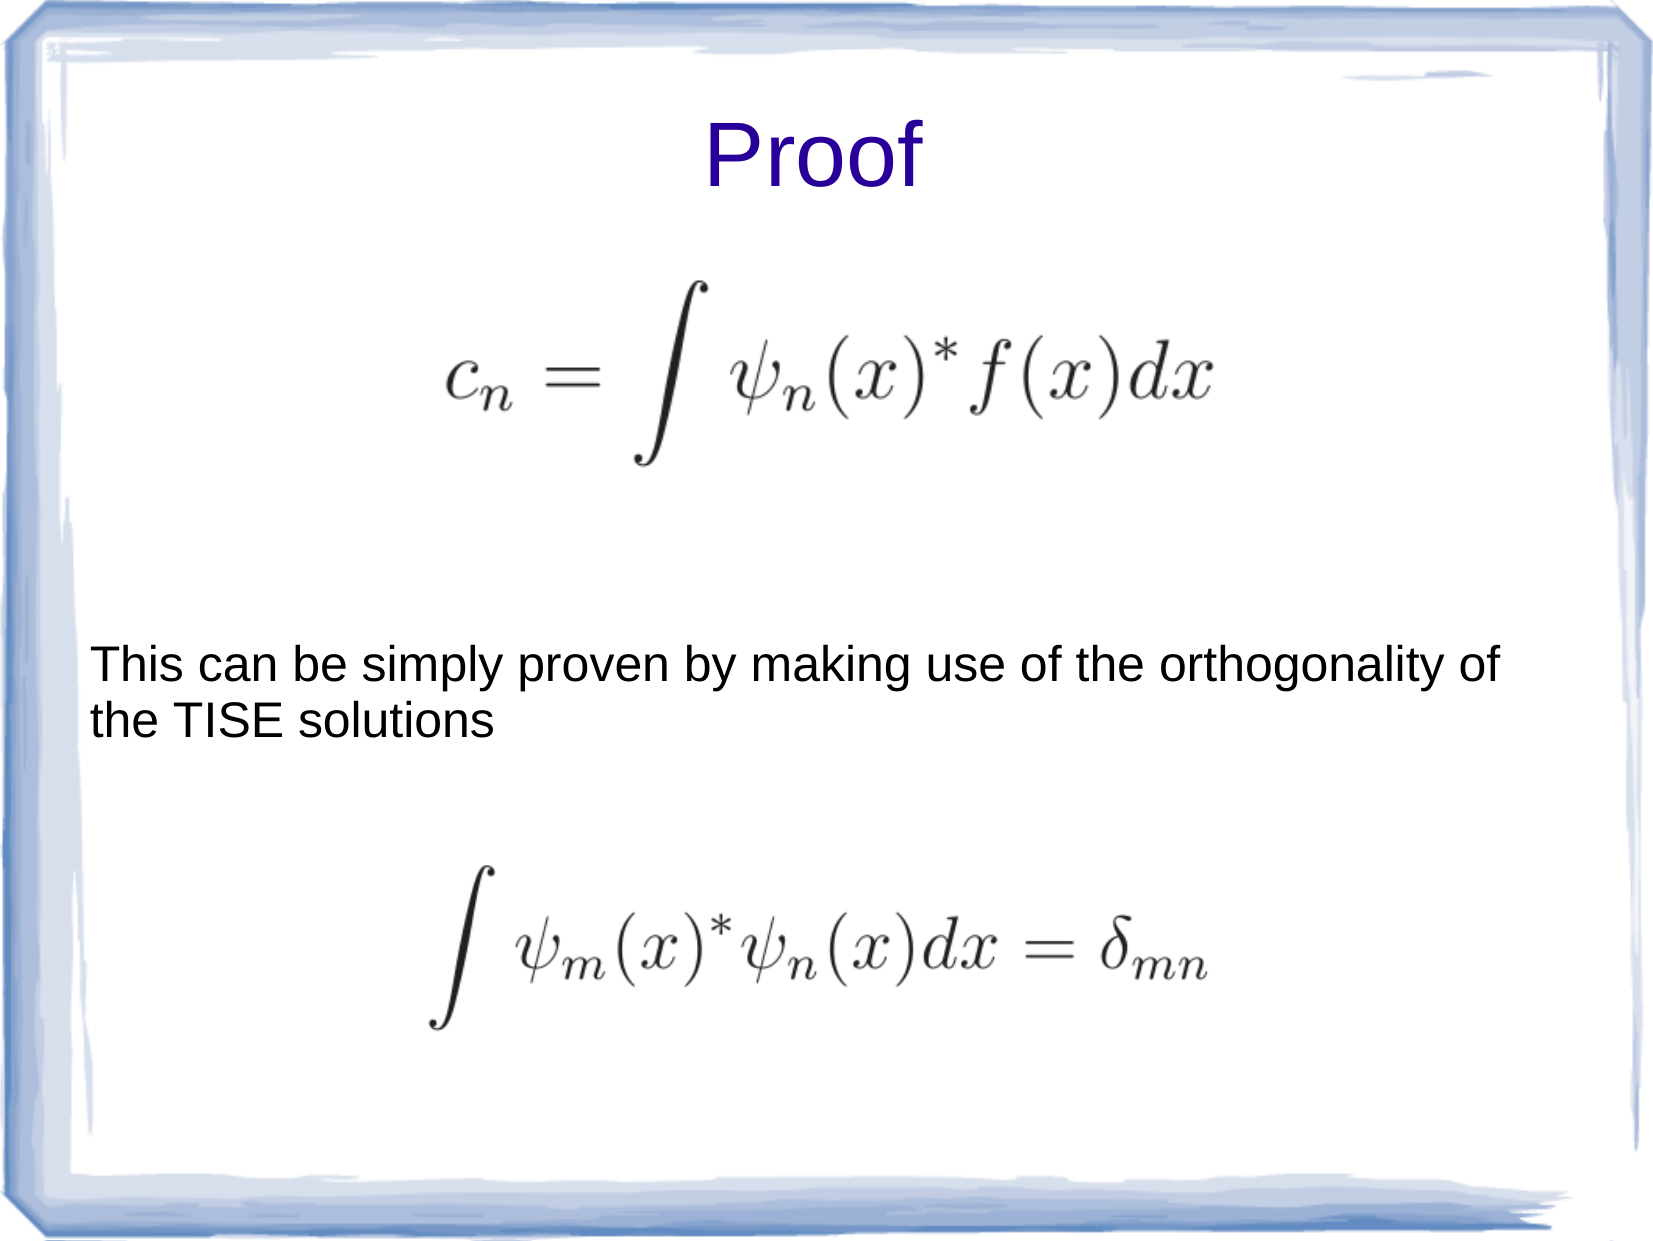

# Proof
This can be simply proven by making use of the orthogonality of the TISE solutions